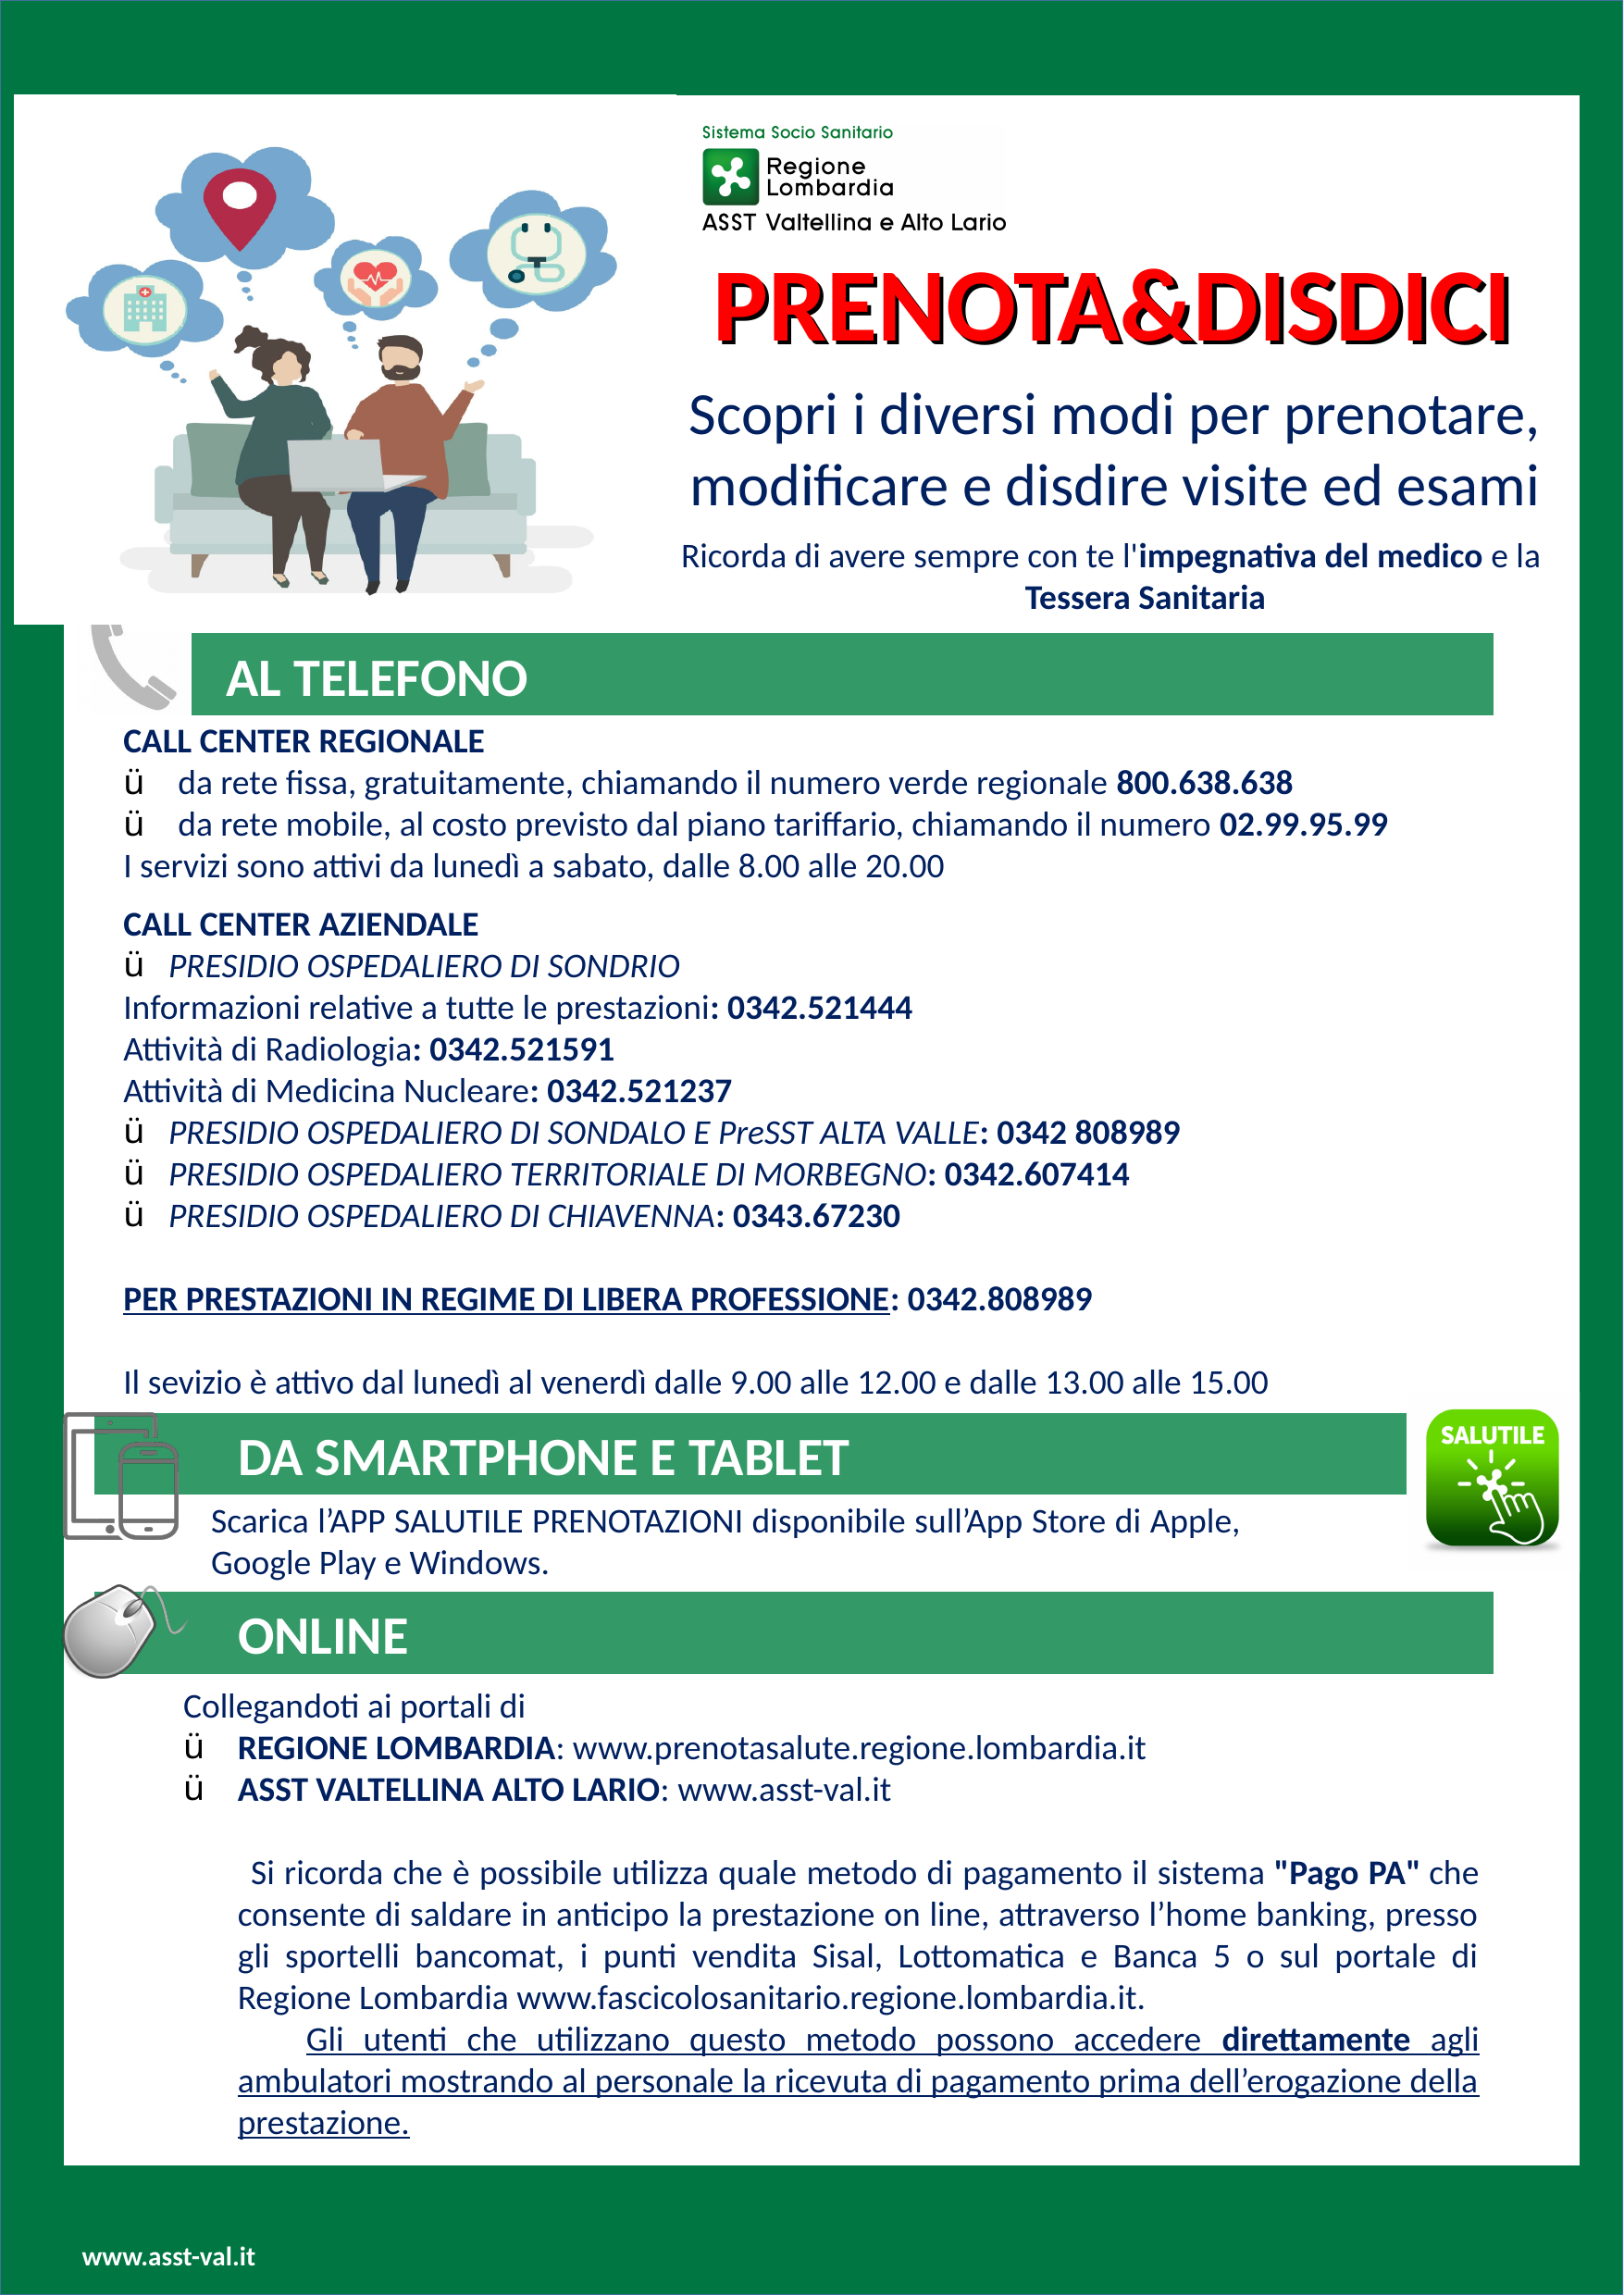

PRENOTA&DISDICI
Scopri i diversi modi per prenotare, modificare e disdire visite ed esami
Ricorda di avere sempre con te l'impegnativa del medico e la Tessera Sanitaria
 AL TELEFONO
CALL CENTER REGIONALE
da rete fissa, gratuitamente, chiamando il numero verde regionale 800.638.638
da rete mobile, al costo previsto dal piano tariffario, chiamando il numero 02.99.95.99
I servizi sono attivi da lunedì a sabato, dalle 8.00 alle 20.00
CALL CENTER AZIENDALE
 PRESIDIO OSPEDALIERO DI SONDRIO
Informazioni relative a tutte le prestazioni: 0342.521444
Attività di Radiologia: 0342.521591
Attività di Medicina Nucleare: 0342.521237
 PRESIDIO OSPEDALIERO DI SONDALO E PreSST ALTA VALLE: 0342 808989
  PRESIDIO OSPEDALIERO TERRITORIALE DI MORBEGNO: 0342.607414
 PRESIDIO OSPEDALIERO DI CHIAVENNA: 0343.67230
PER PRESTAZIONI IN REGIME DI LIBERA PROFESSIONE: 0342.808989
Il sevizio è attivo dal lunedì al venerdì dalle 9.00 alle 12.00 e dalle 13.00 alle 15.00
 DA SMARTPHONE E TABLET
Scarica l’APP SALUTILE PRENOTAZIONI disponibile sull’App Store di Apple, Google Play e Windows.
 ONLINE
Collegandoti ai portali di
REGIONE LOMBARDIA: www.prenotasalute.regione.lombardia.it
ASST VALTELLINA ALTO LARIO: www.asst-val.it
 Si ricorda che è possibile utilizza quale metodo di pagamento il sistema "Pago PA" che consente di saldare in anticipo la prestazione on line, attraverso l’home banking, presso gli sportelli bancomat, i punti vendita Sisal, Lottomatica e Banca 5 o sul portale di Regione Lombardia www.fascicolosanitario.regione.lombardia.it.
	Gli utenti che utilizzano questo metodo possono accedere direttamente agli ambulatori mostrando al personale la ricevuta di pagamento prima dell’erogazione della prestazione.
www.asst-val.it